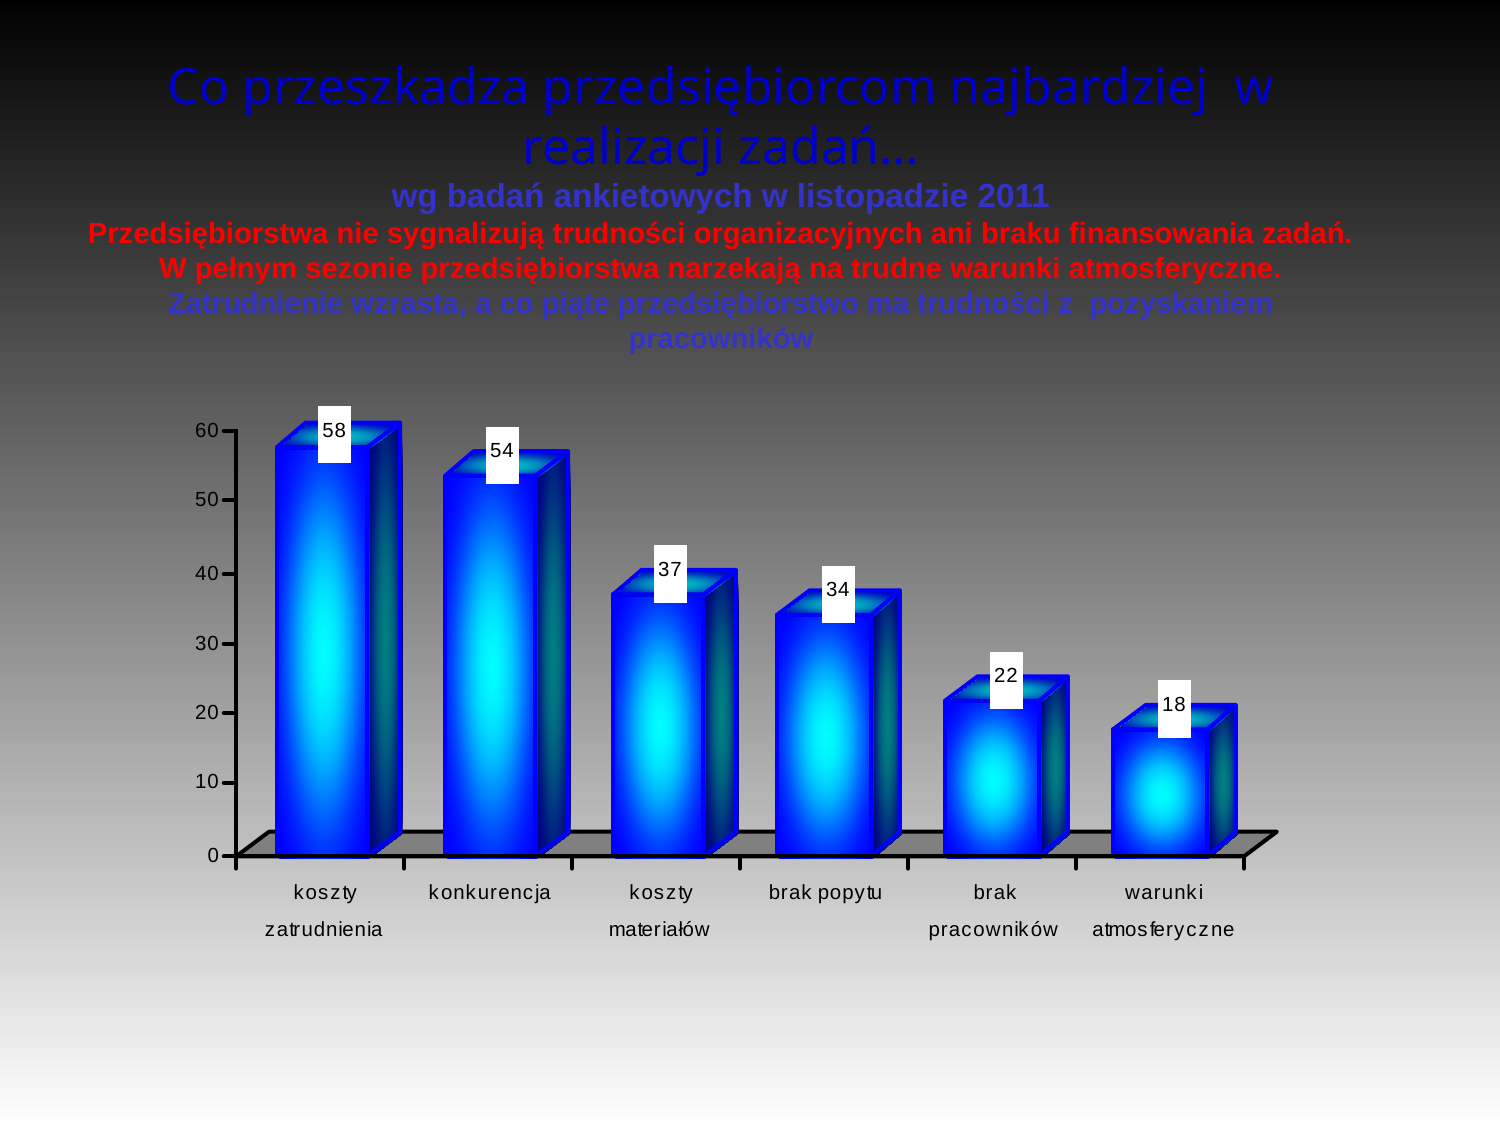

# Co przeszkadza przedsiębiorcom najbardziej w realizacji zadań… wg badań ankietowych w listopadzie 2011 Przedsiębiorstwa nie sygnalizują trudności organizacyjnych ani braku finansowania zadań. W pełnym sezonie przedsiębiorstwa narzekają na trudne warunki atmosferyczne. Zatrudnienie wzrasta, a co piąte przedsiębiorstwo ma trudności z pozyskaniem pracowników